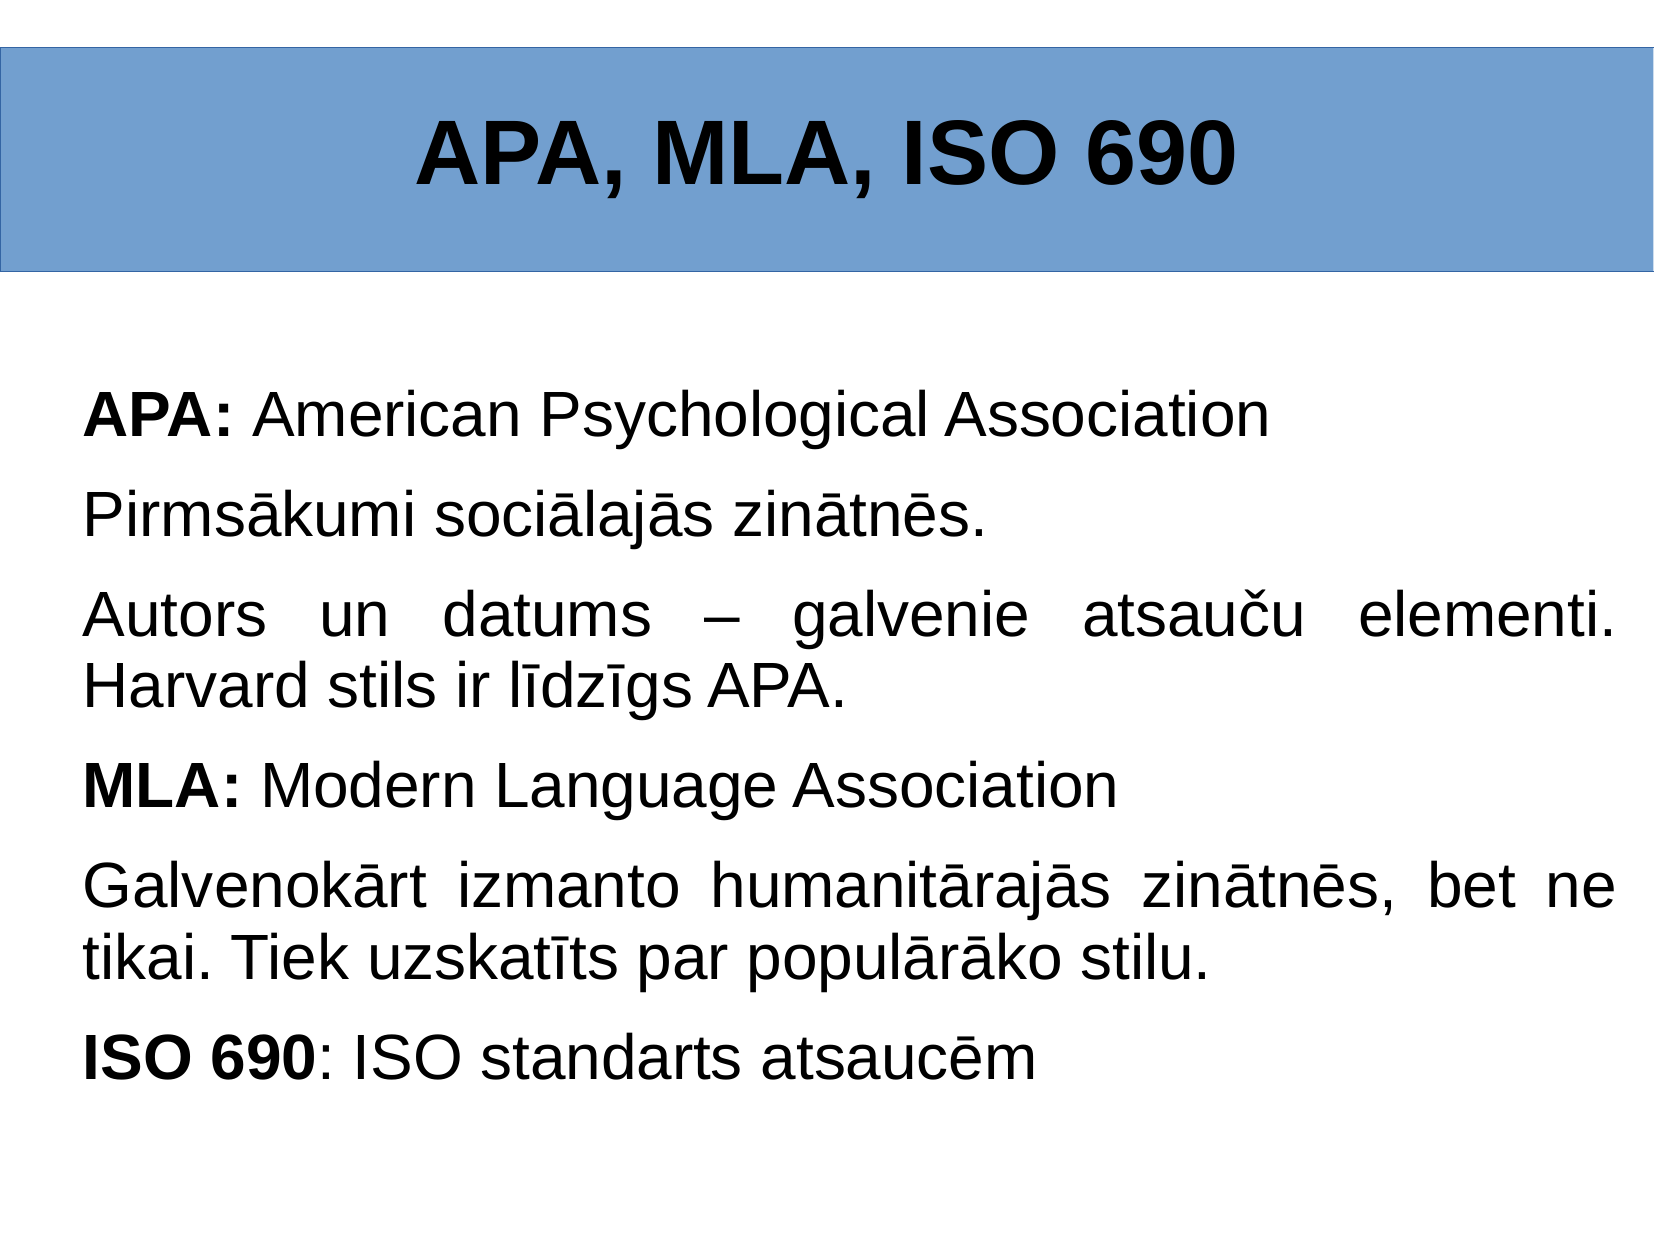

# APA, MLA, ISO 690
APA: American Psychological Association
Pirmsākumi sociālajās zinātnēs.
Autors un datums – galvenie atsauču elementi. Harvard stils ir līdzīgs APA.
MLA: Modern Language Association
Galvenokārt izmanto humanitārajās zinātnēs, bet ne tikai. Tiek uzskatīts par populārāko stilu.
ISO 690: ISO standarts atsaucēm